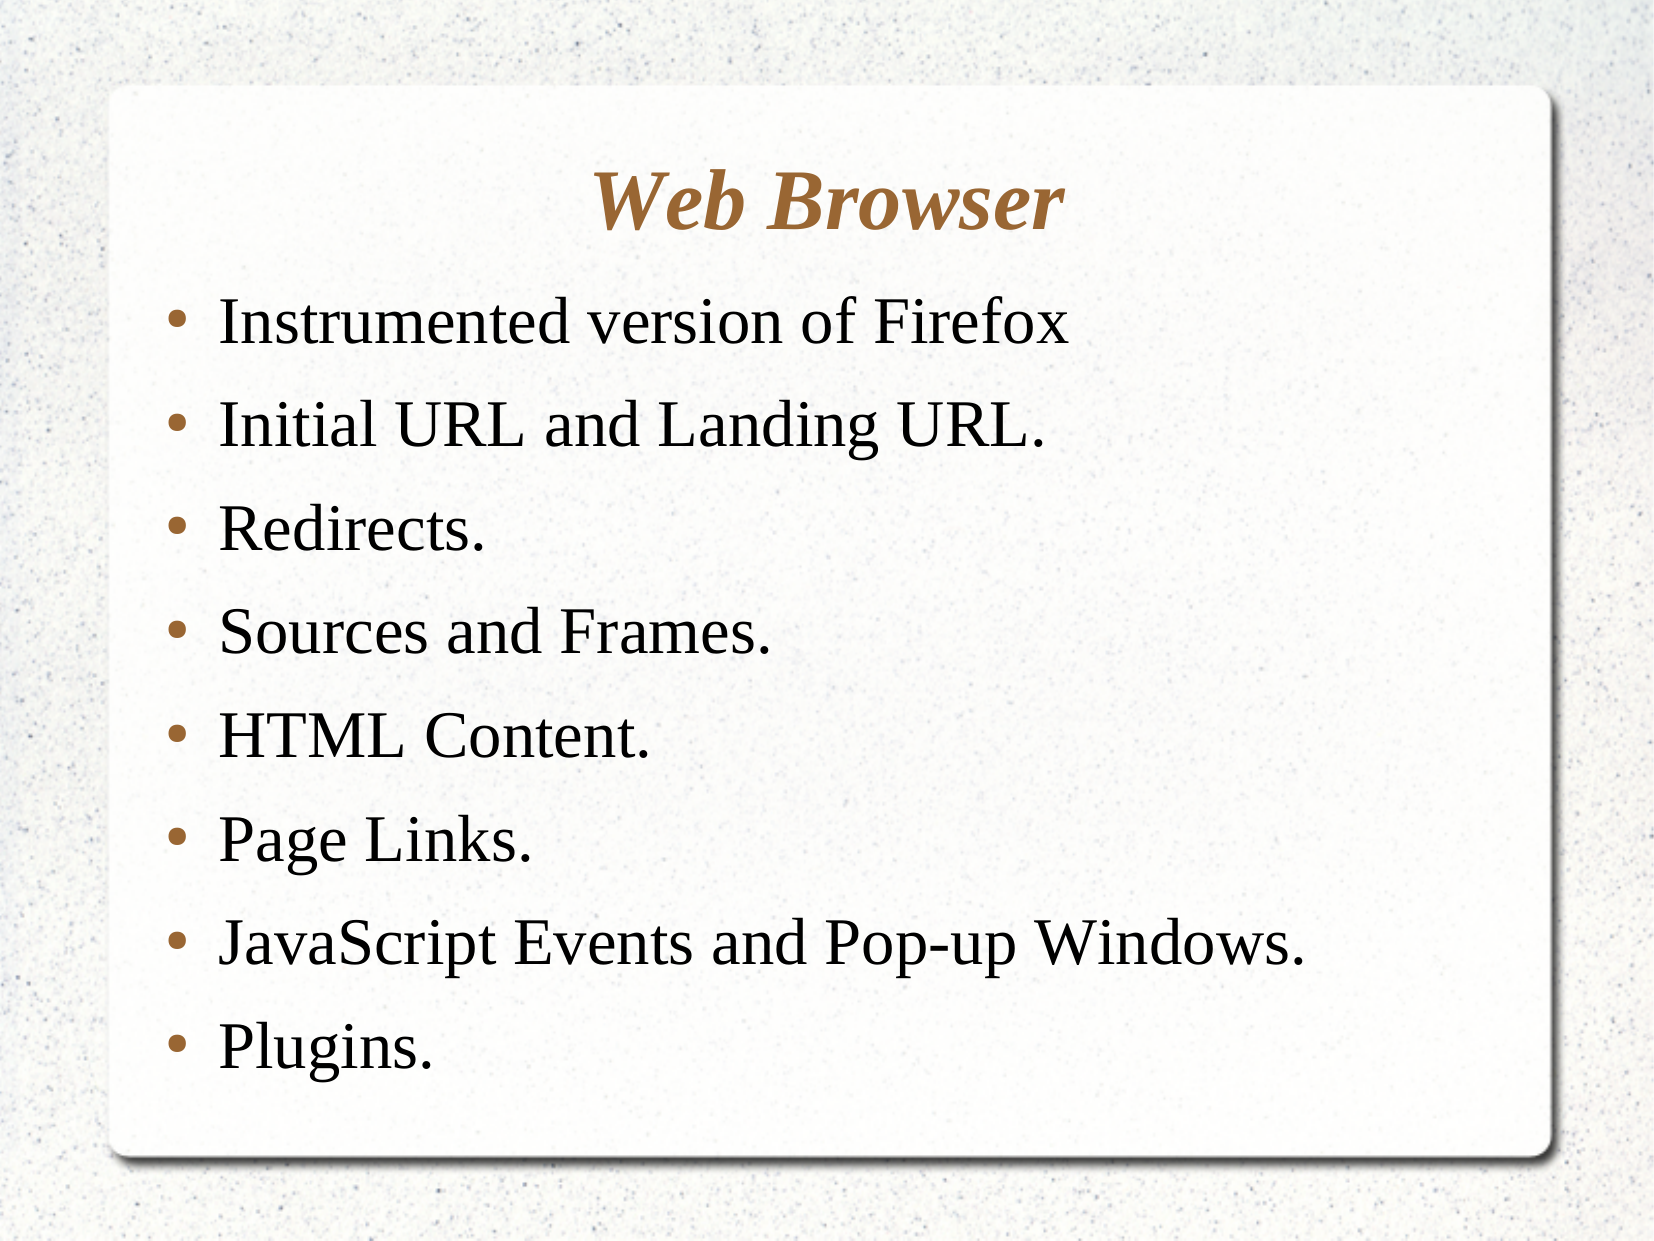

# Web Browser
Instrumented version of Firefox
Initial URL and Landing URL.
Redirects.
Sources and Frames.
HTML Content.
Page Links.
JavaScript Events and Pop-up Windows.
Plugins.